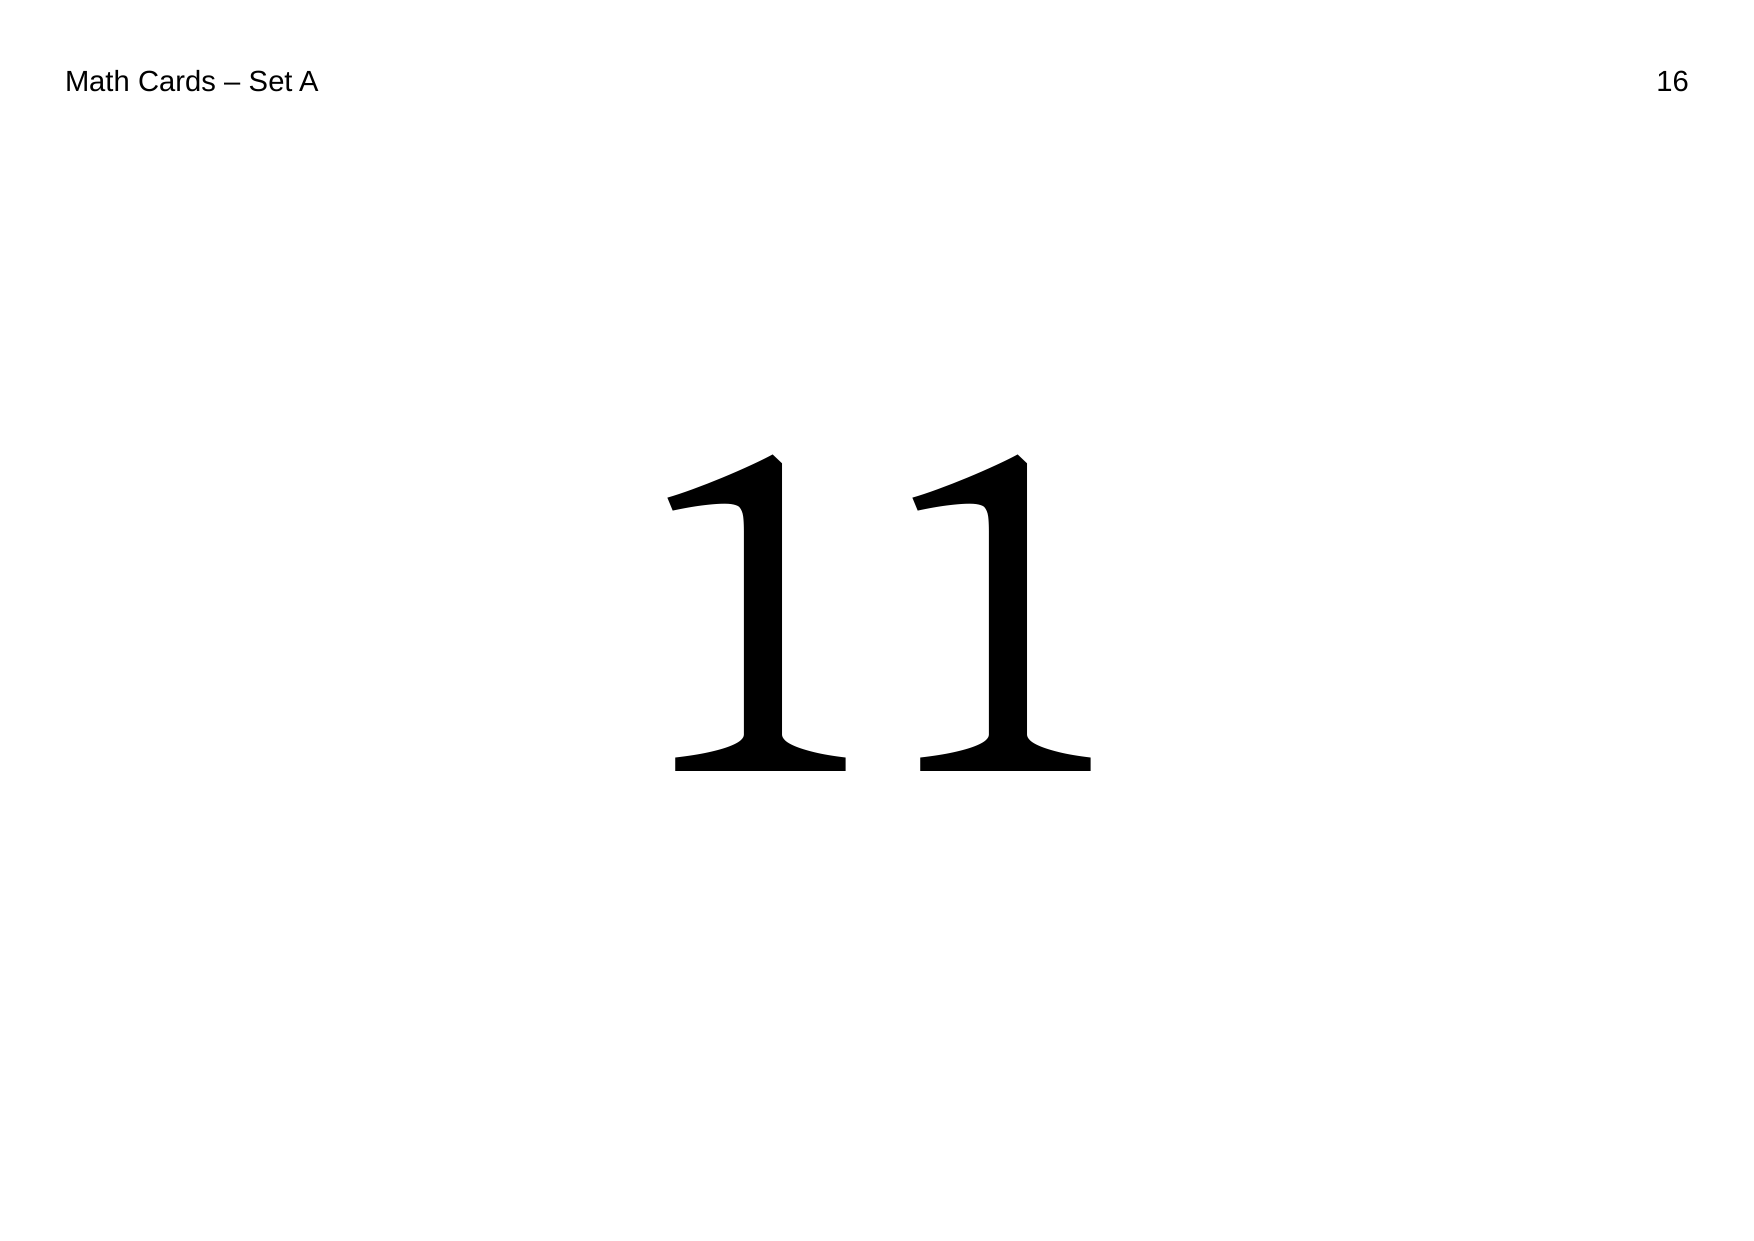

Math Cards – Set A
16
11